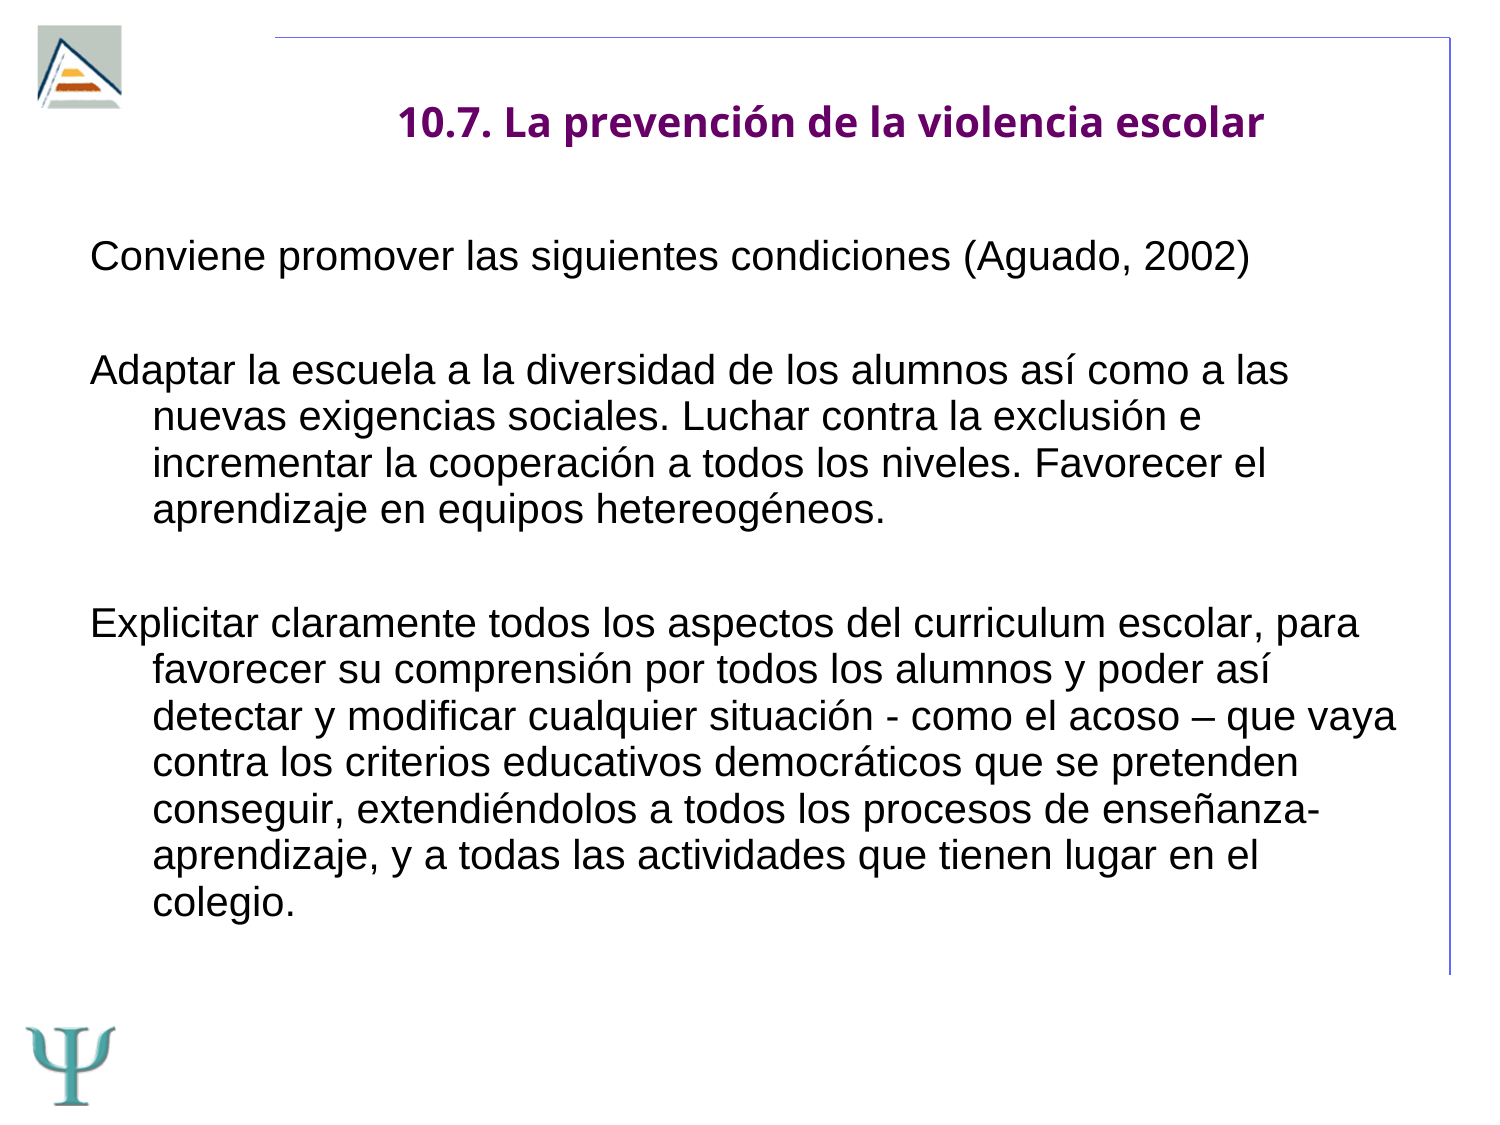

# 10.7. La prevención de la violencia escolar
Conviene promover las siguientes condiciones (Aguado, 2002)
Adaptar la escuela a la diversidad de los alumnos así como a las nuevas exigencias sociales. Luchar contra la exclusión e incrementar la cooperación a todos los niveles. Favorecer el aprendizaje en equipos hetereogéneos.
Explicitar claramente todos los aspectos del curriculum escolar, para favorecer su comprensión por todos los alumnos y poder así detectar y modificar cualquier situación - como el acoso – que vaya contra los criterios educativos democráticos que se pretenden conseguir, extendiéndolos a todos los procesos de enseñanza-aprendizaje, y a todas las actividades que tienen lugar en el colegio.